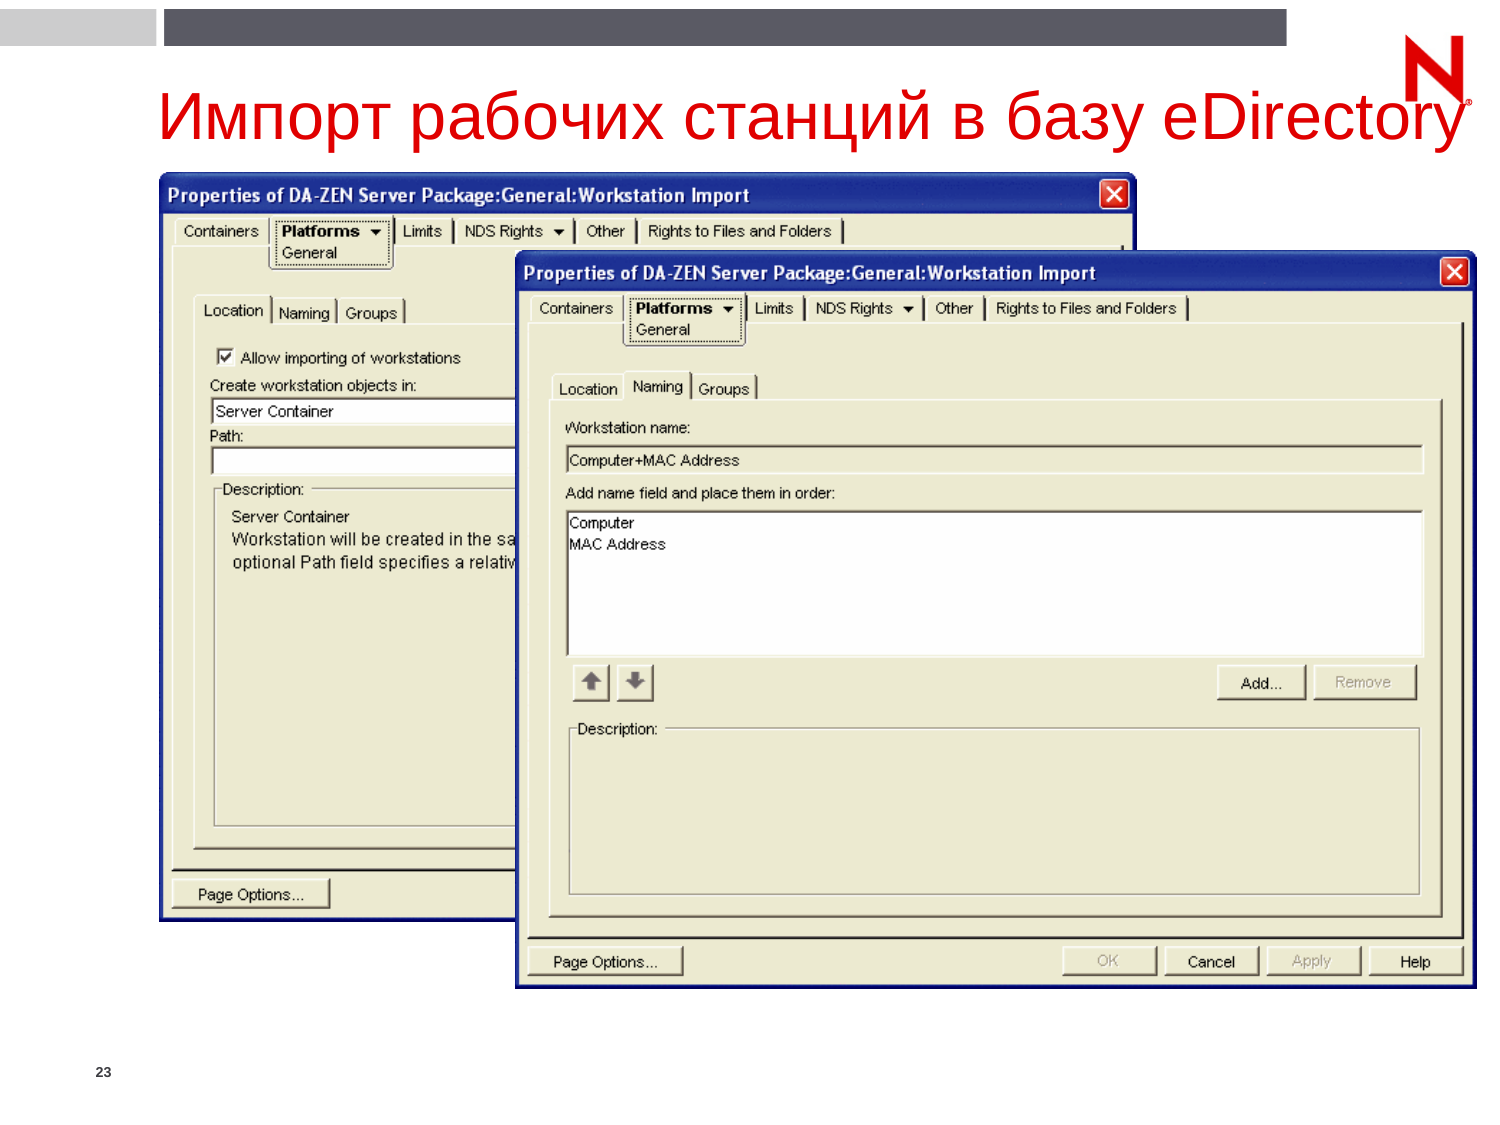

Импорт рабочих станций в базу eDirectory
Для автоматического импорта необходима
запись в DNS типа- a
zenwsimport a <IP службы импорта>